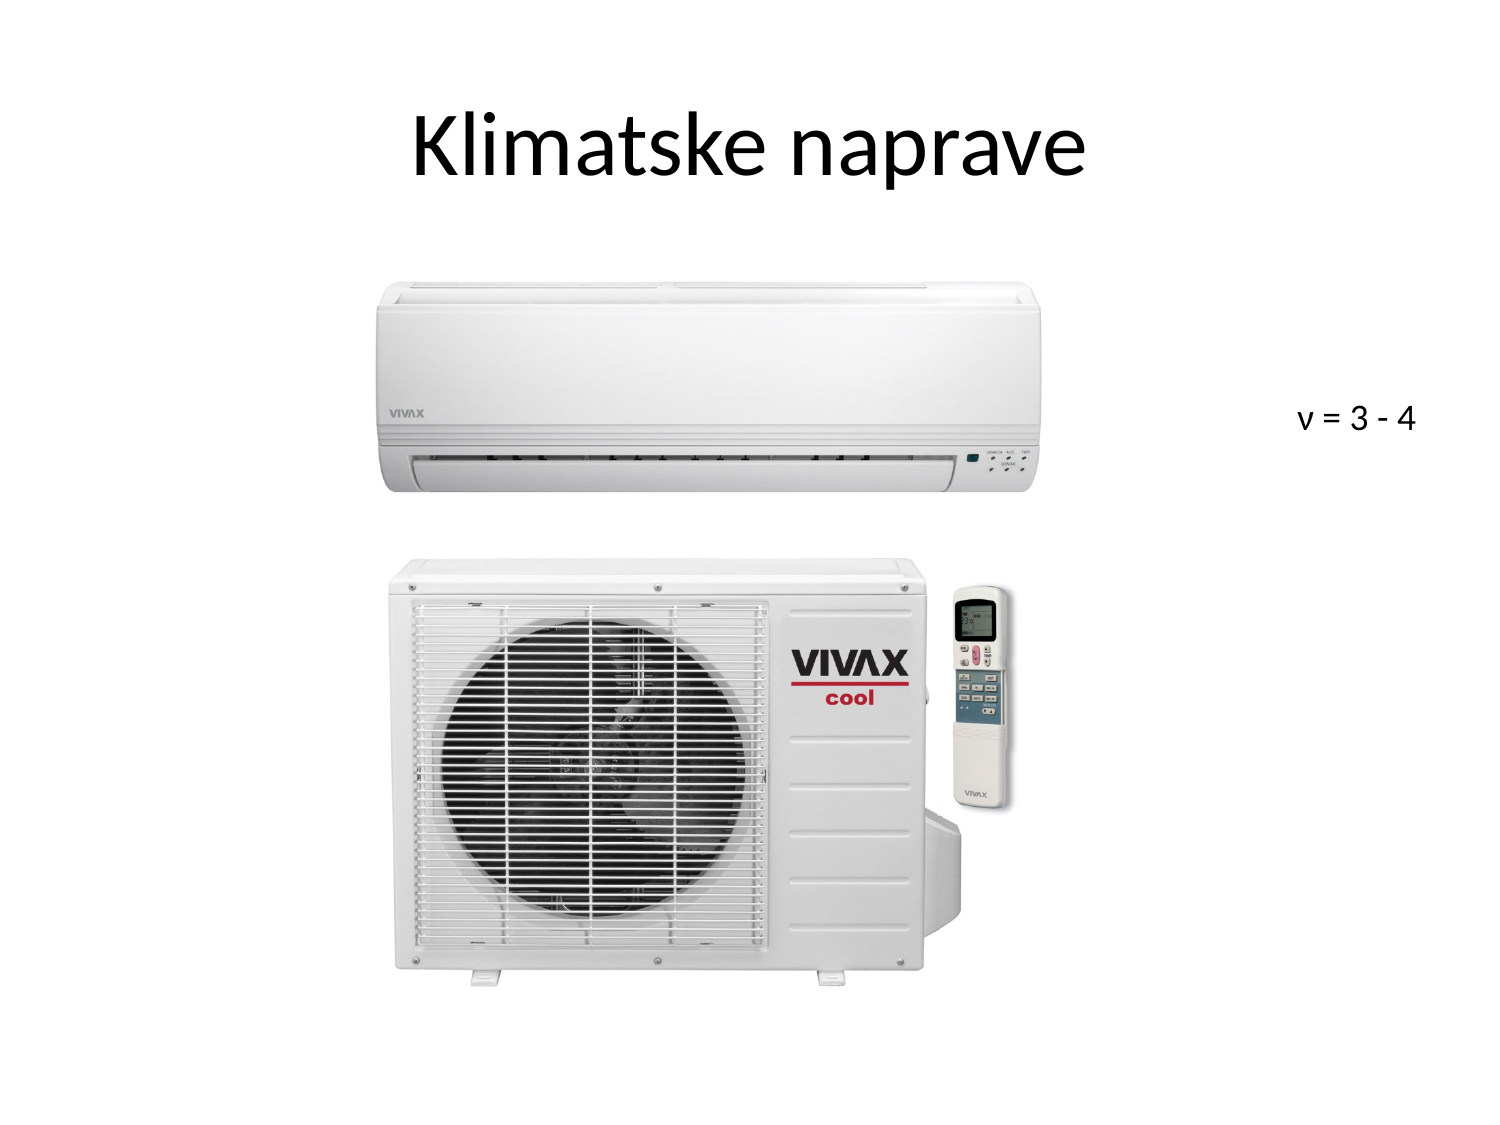

# Klimatske naprave
ν = 3 - 4